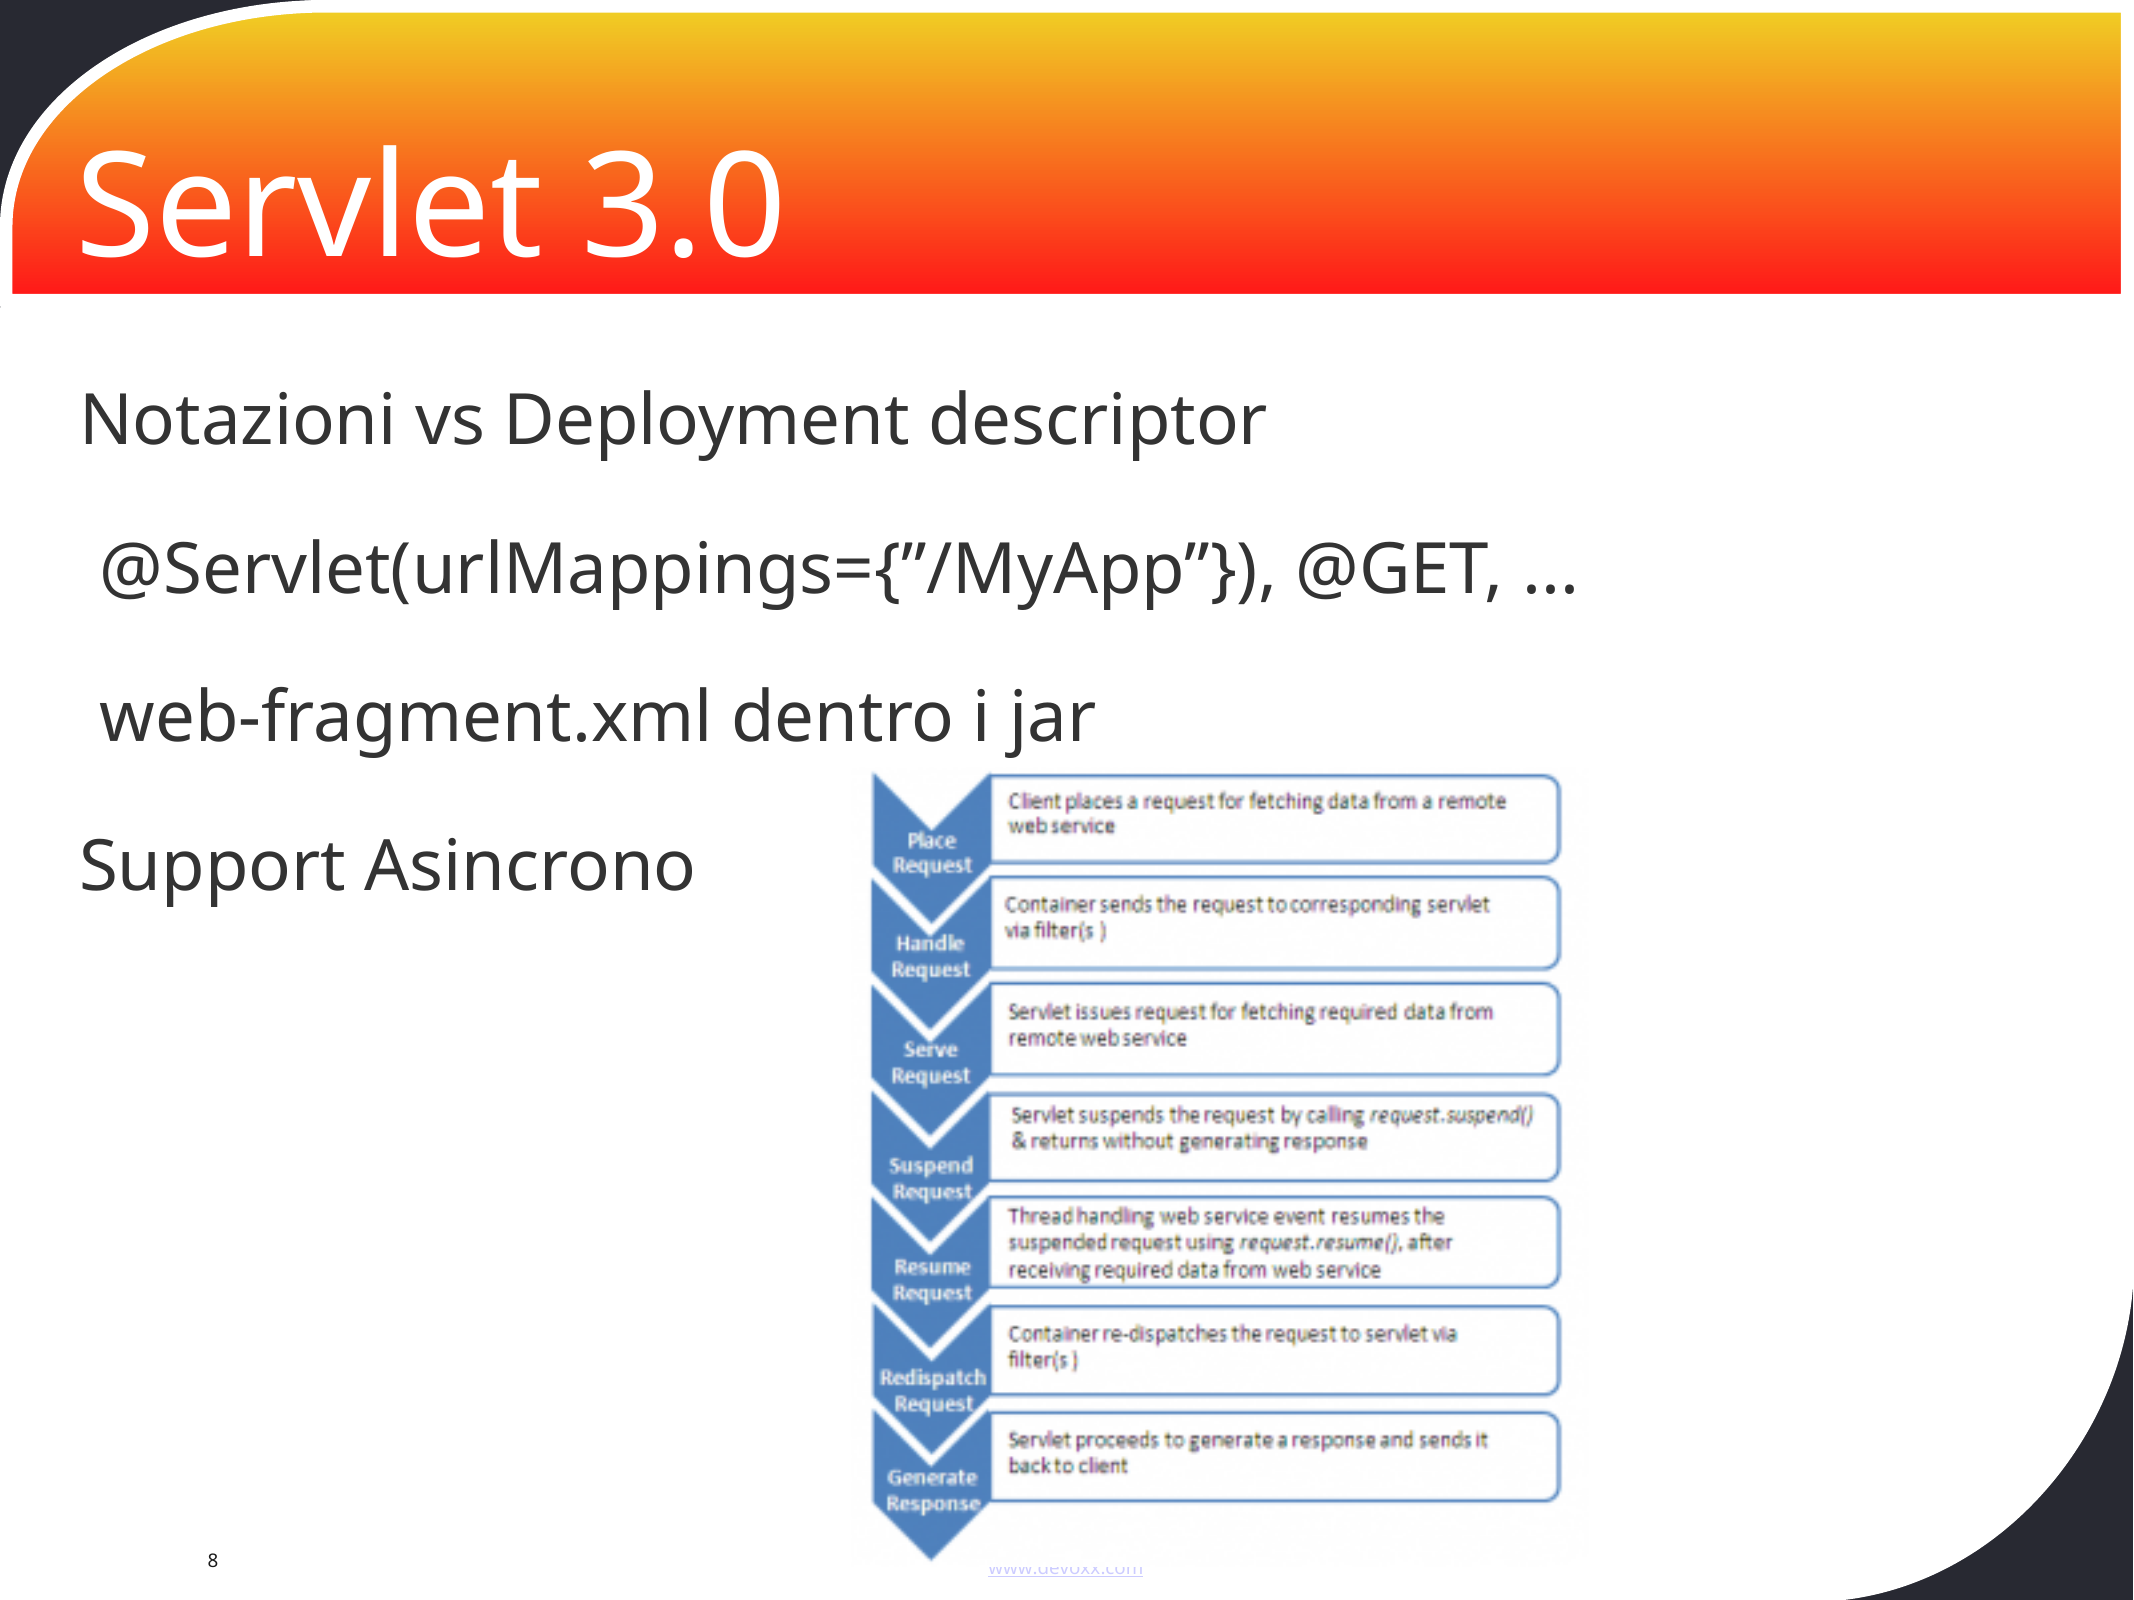

Servlet 3.0
# Notazioni vs Deployment descriptor
@Servlet(urlMappings={”/MyApp”}), @GET, ...
web-fragment.xml dentro i jar
Support Asincrono
8